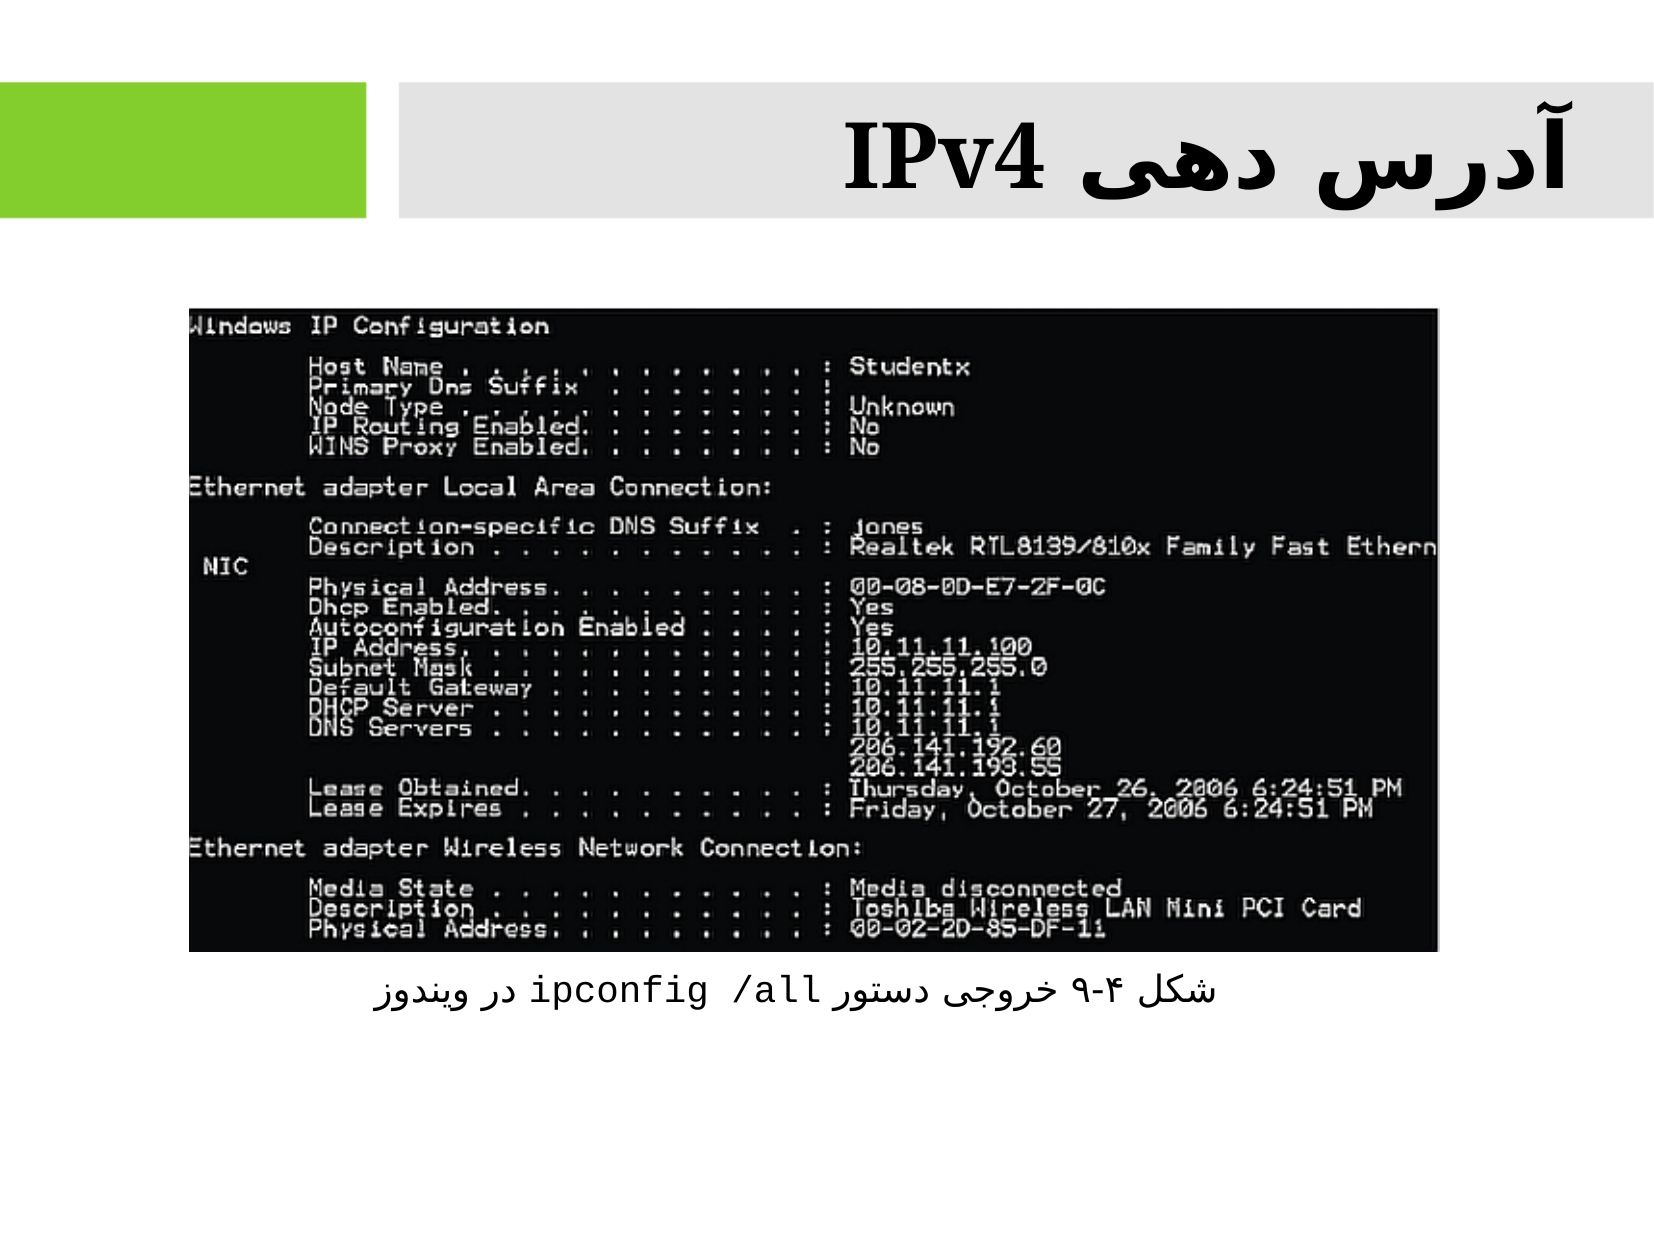

# آدرس دهی IPv4
شکل ۴-۹ خروجی دستور ipconfig /all در ویندوز